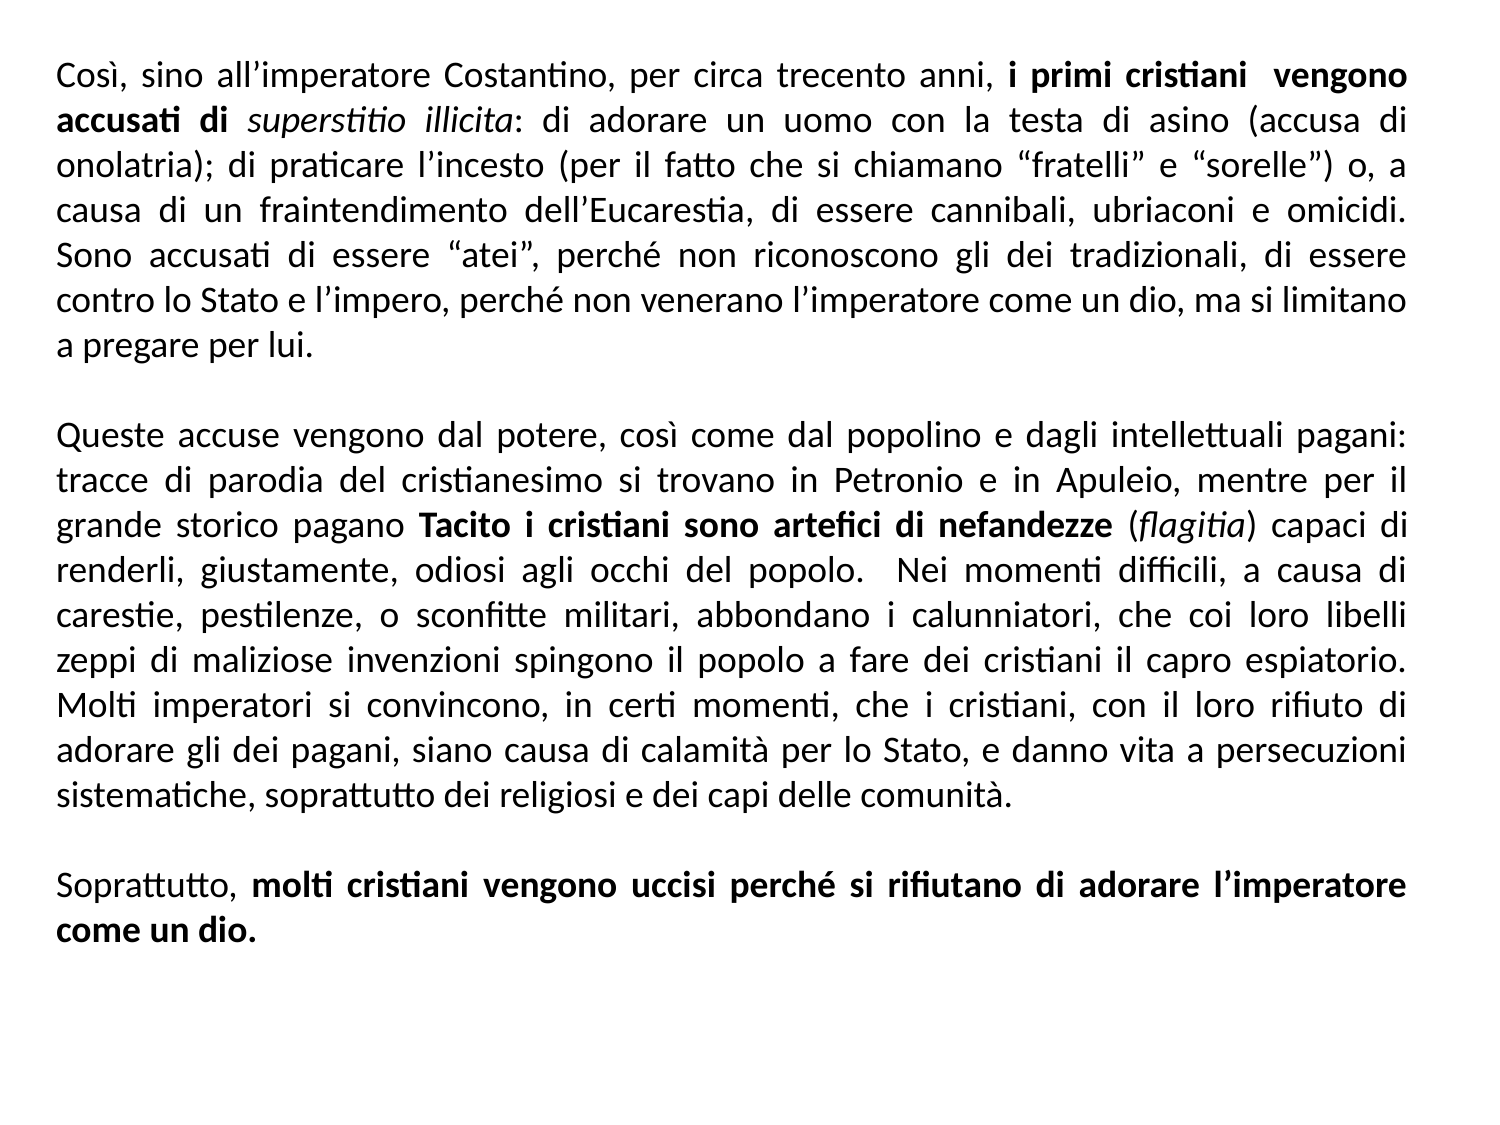

Così, sino all’imperatore Costantino, per circa trecento anni, i primi cristiani vengono accusati di superstitio illicita: di adorare un uomo con la testa di asino (accusa di onolatria); di praticare l’incesto (per il fatto che si chiamano “fratelli” e “sorelle”) o, a causa di un fraintendimento dell’Eucarestia, di essere cannibali, ubriaconi e omicidi. Sono accusati di essere “atei”, perché non riconoscono gli dei tradizionali, di essere contro lo Stato e l’impero, perché non venerano l’imperatore come un dio, ma si limitano a pregare per lui.
Queste accuse vengono dal potere, così come dal popolino e dagli intellettuali pagani: tracce di parodia del cristianesimo si trovano in Petronio e in Apuleio, mentre per il grande storico pagano Tacito i cristiani sono artefici di nefandezze (flagitia) capaci di renderli, giustamente, odiosi agli occhi del popolo. Nei momenti difficili, a causa di carestie, pestilenze, o sconfitte militari, abbondano i calunniatori, che coi loro libelli zeppi di maliziose invenzioni spingono il popolo a fare dei cristiani il capro espiatorio. Molti imperatori si convincono, in certi momenti, che i cristiani, con il loro rifiuto di adorare gli dei pagani, siano causa di calamità per lo Stato, e danno vita a persecuzioni sistematiche, soprattutto dei religiosi e dei capi delle comunità.
Soprattutto, molti cristiani vengono uccisi perché si rifiutano di adorare l’imperatore come un dio.